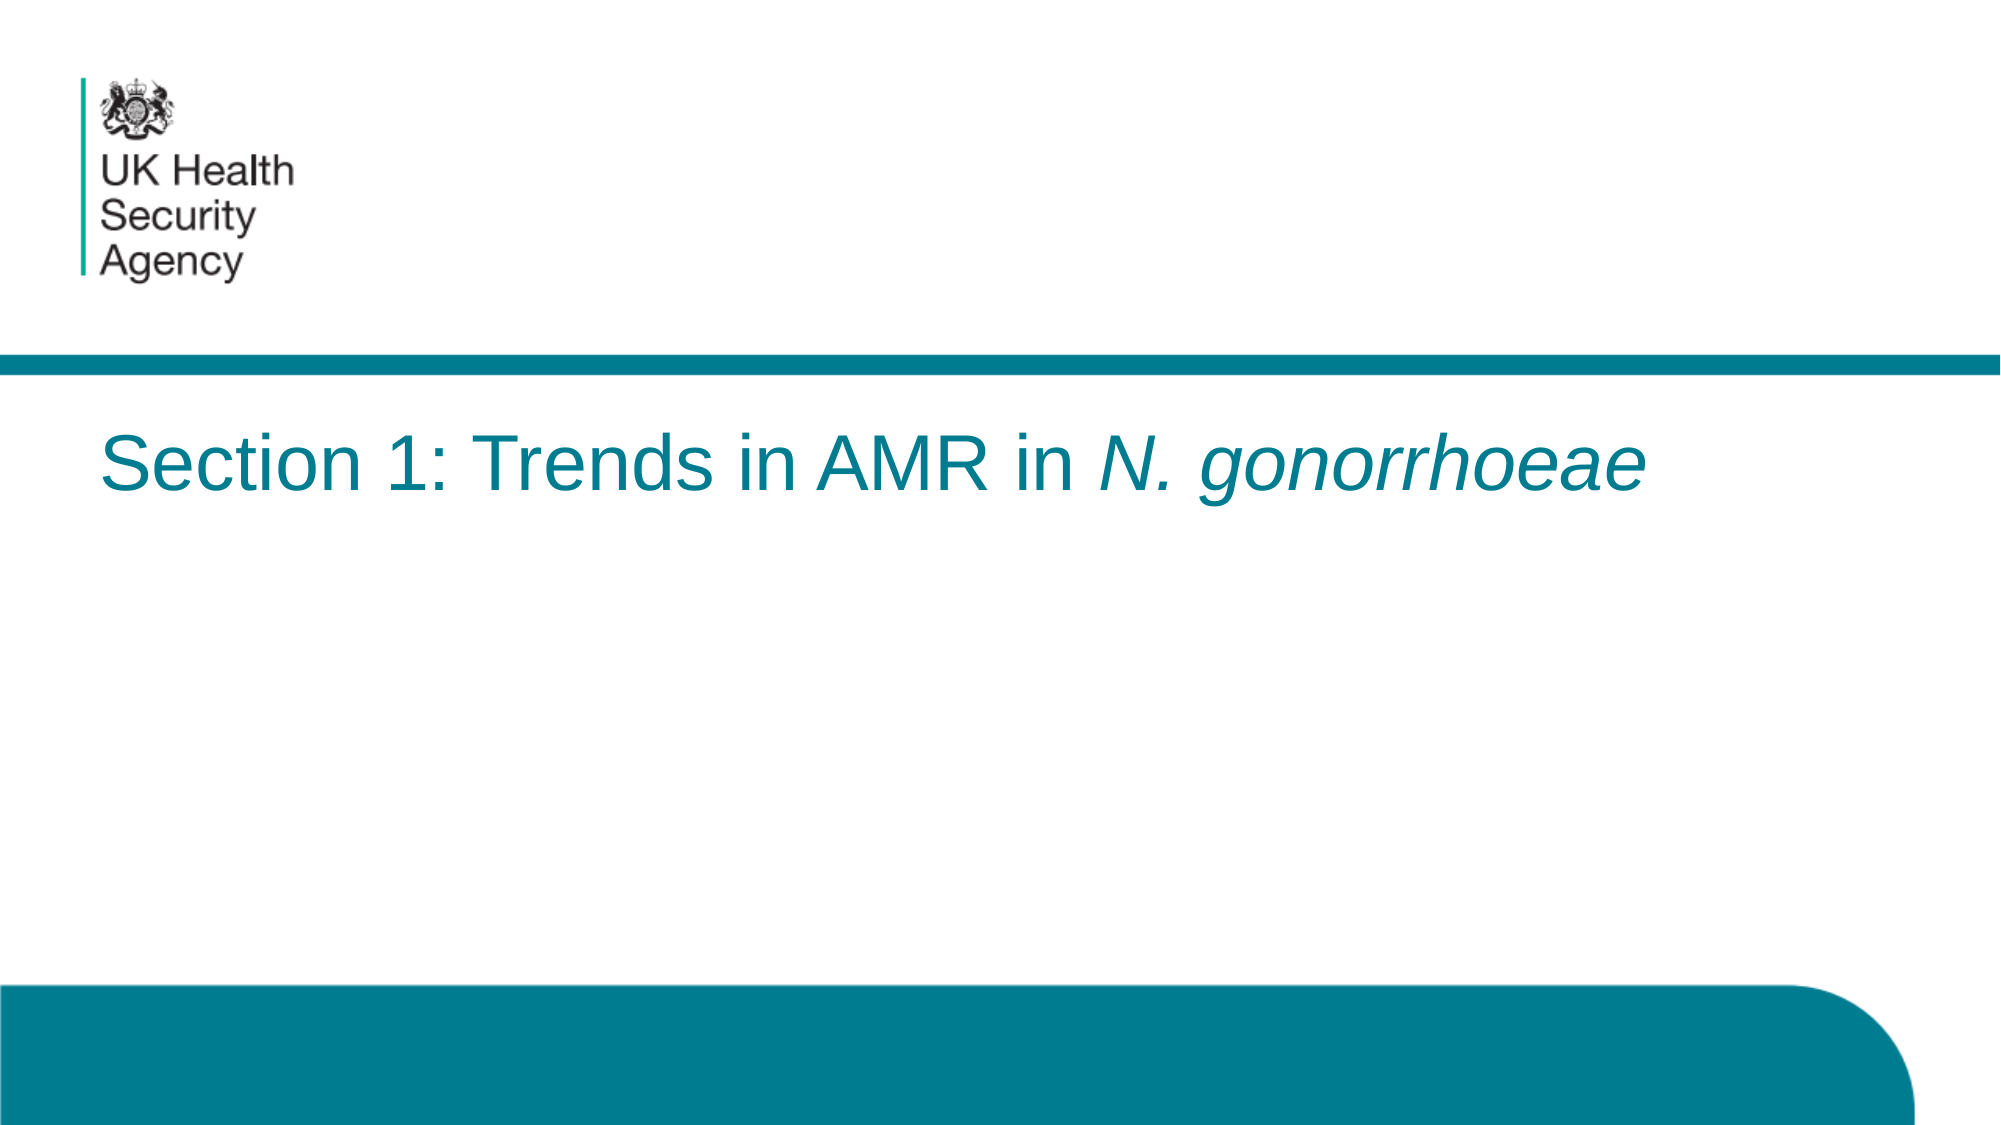

# Section 1: Trends in AMR in N. gonorrhoeae